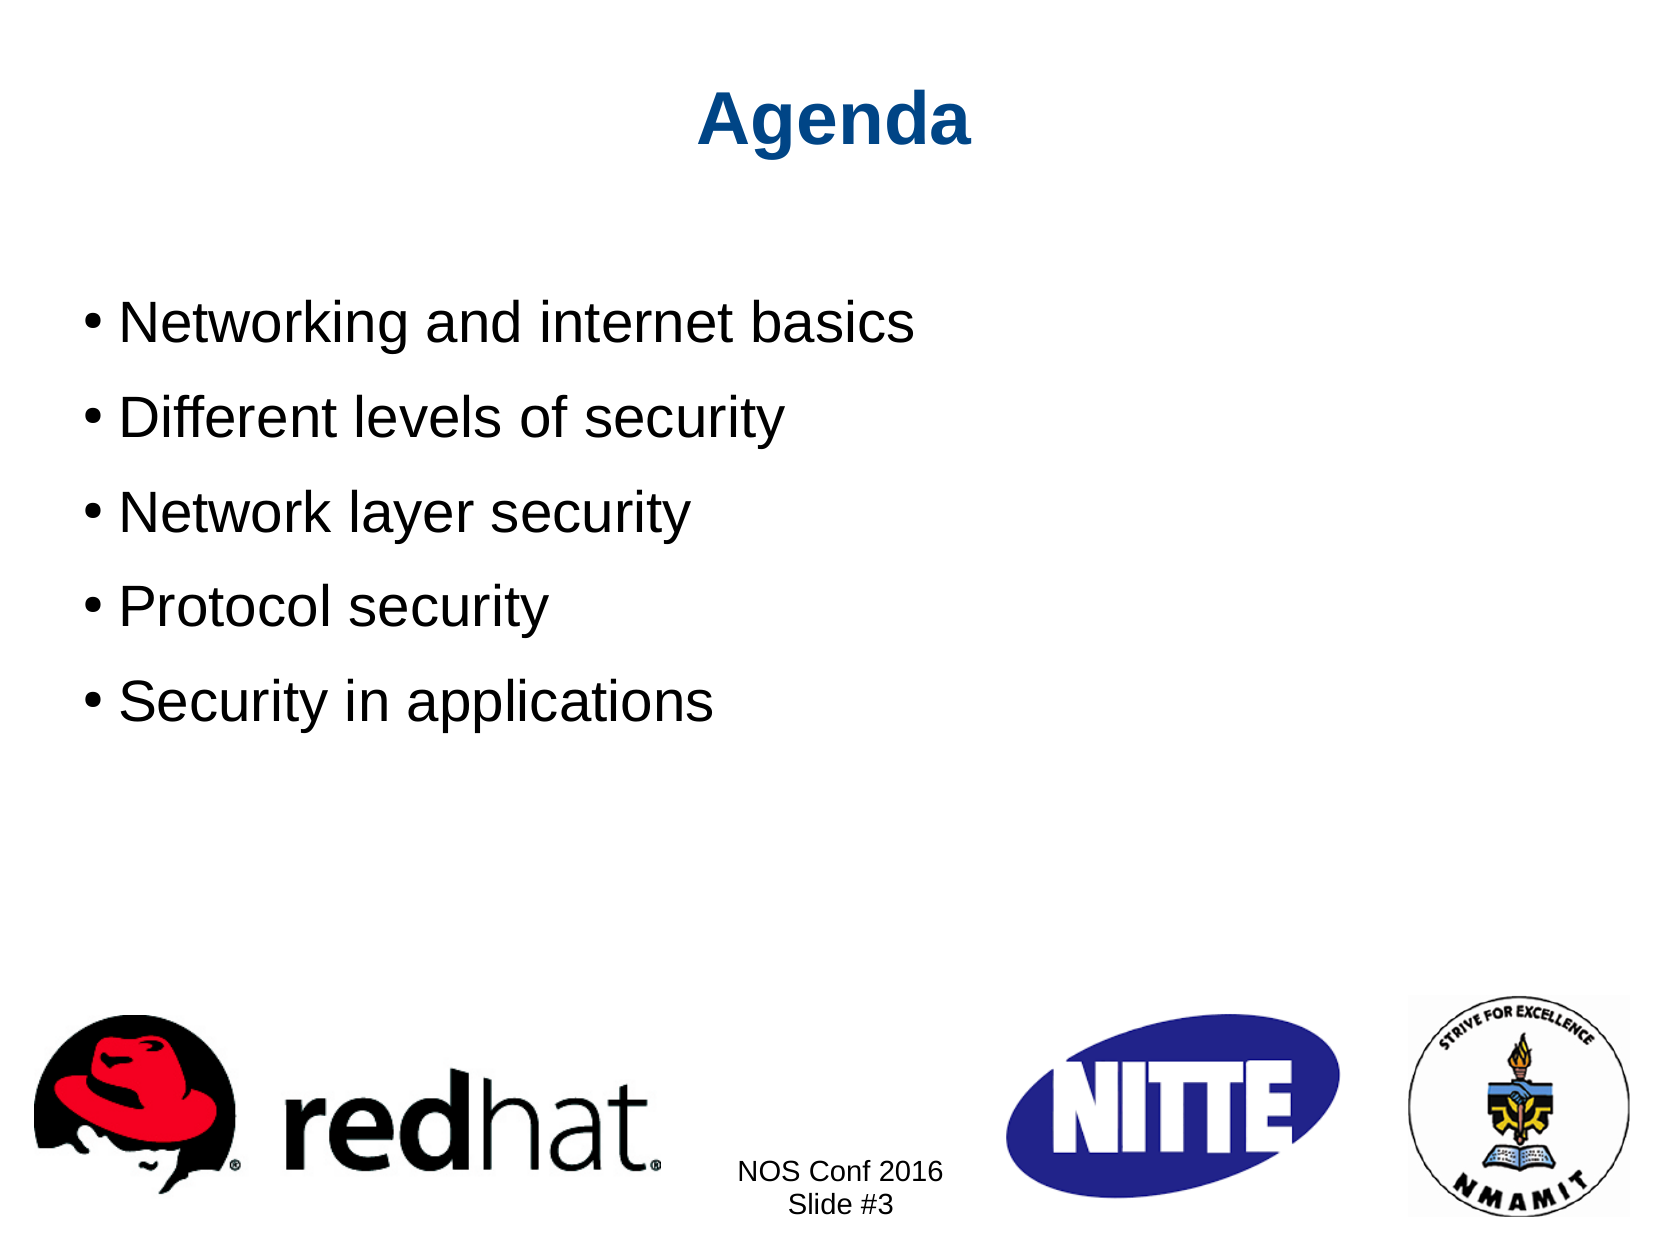

Agenda
# Networking and internet basics
Different levels of security
Network layer security
Protocol security
Security in applications
FOSDEM, 31 January 2015
3